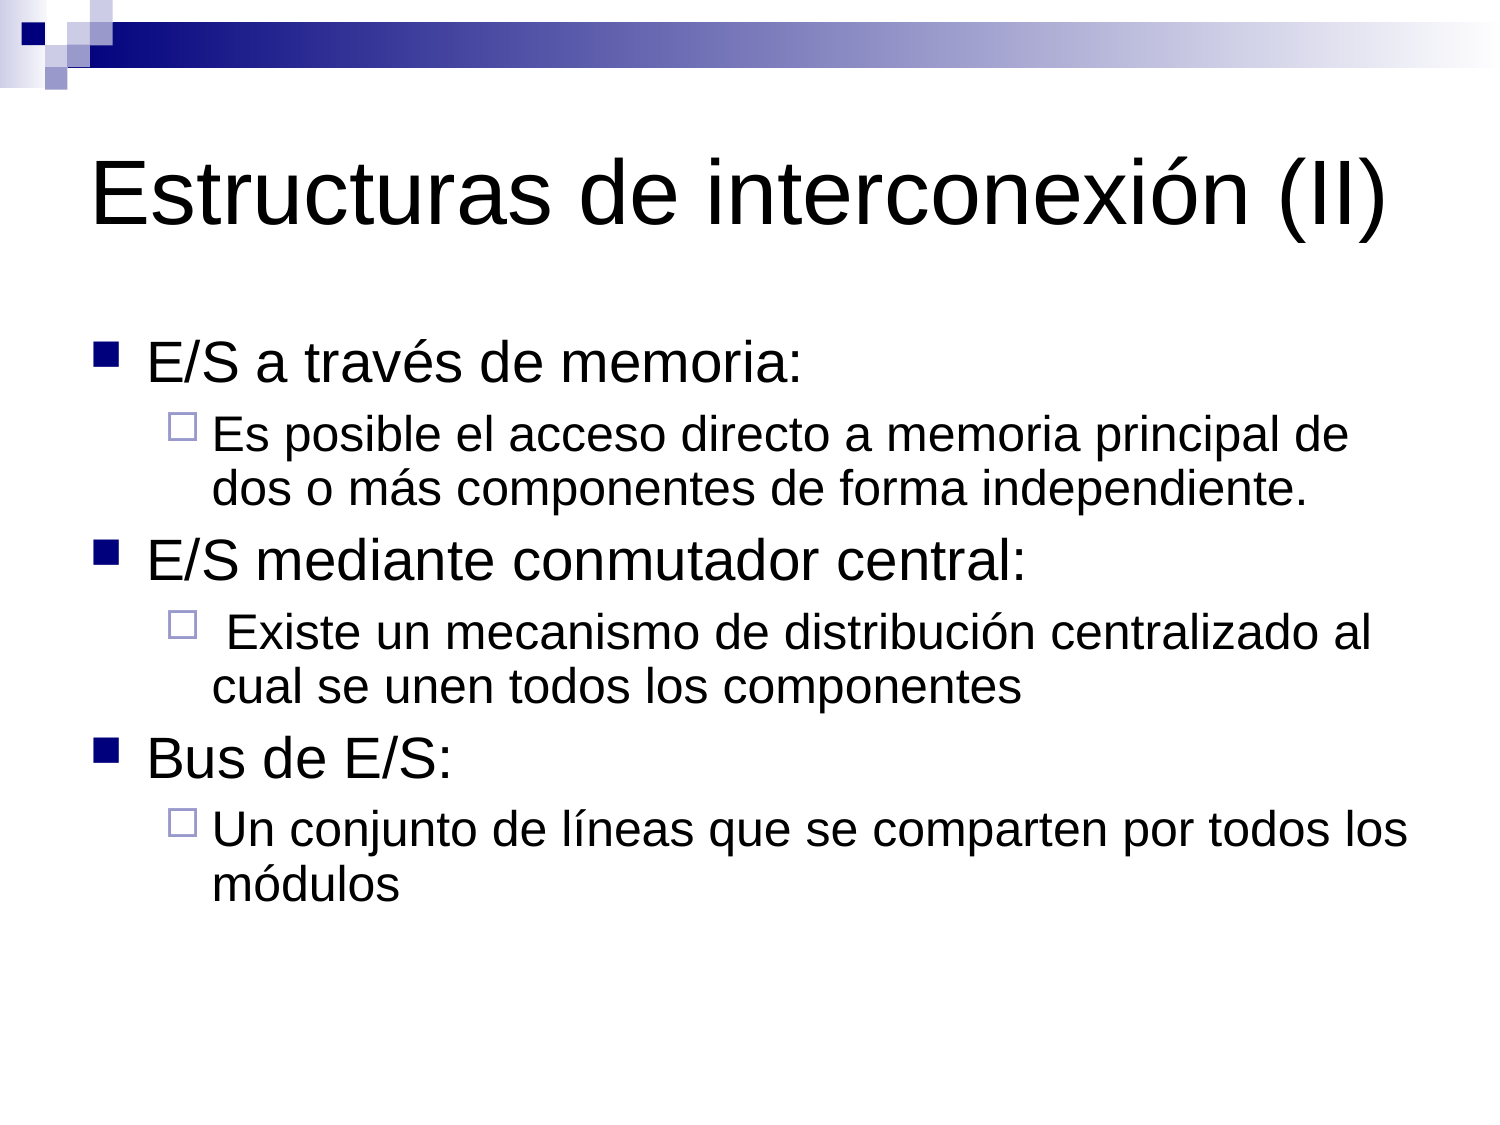

# Estructuras de interconexión (II)
E/S a través de memoria:
Es posible el acceso directo a memoria principal de dos o más componentes de forma independiente.
E/S mediante conmutador central:
 Existe un mecanismo de distribución centralizado al cual se unen todos los componentes
Bus de E/S:
Un conjunto de líneas que se comparten por todos los módulos